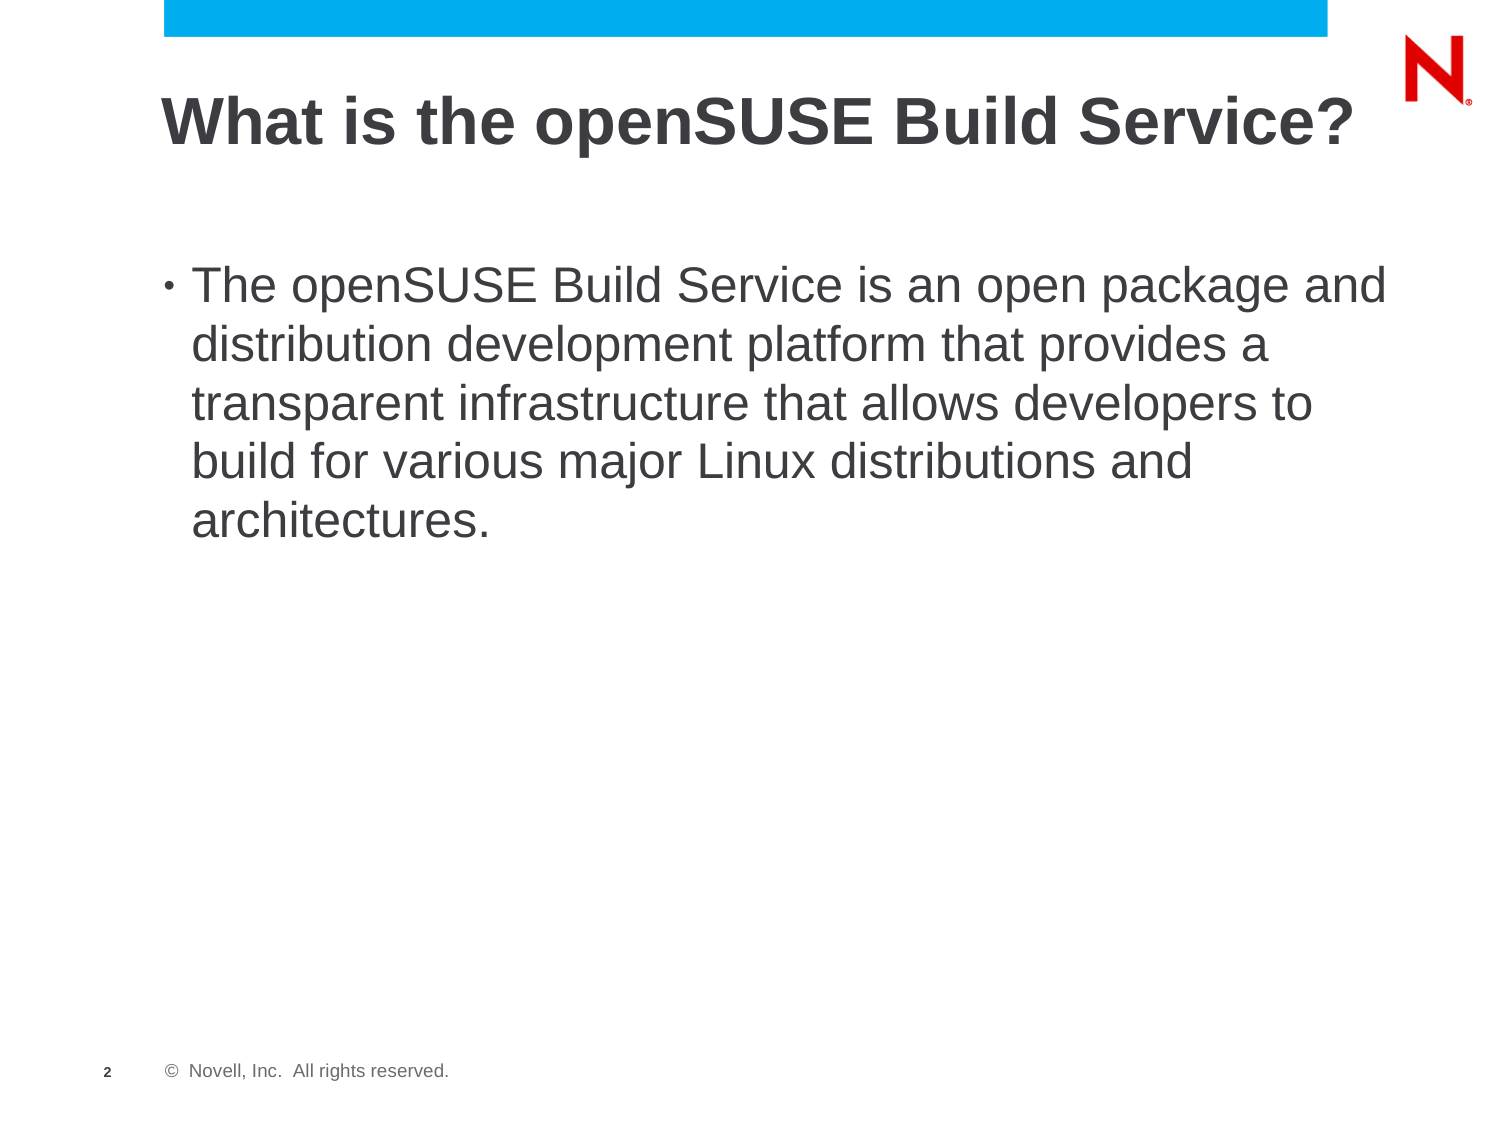

# What is the openSUSE Build Service?
The openSUSE Build Service is an open package and distribution development platform that provides a transparent infrastructure that allows developers to build for various major Linux distributions and architectures.